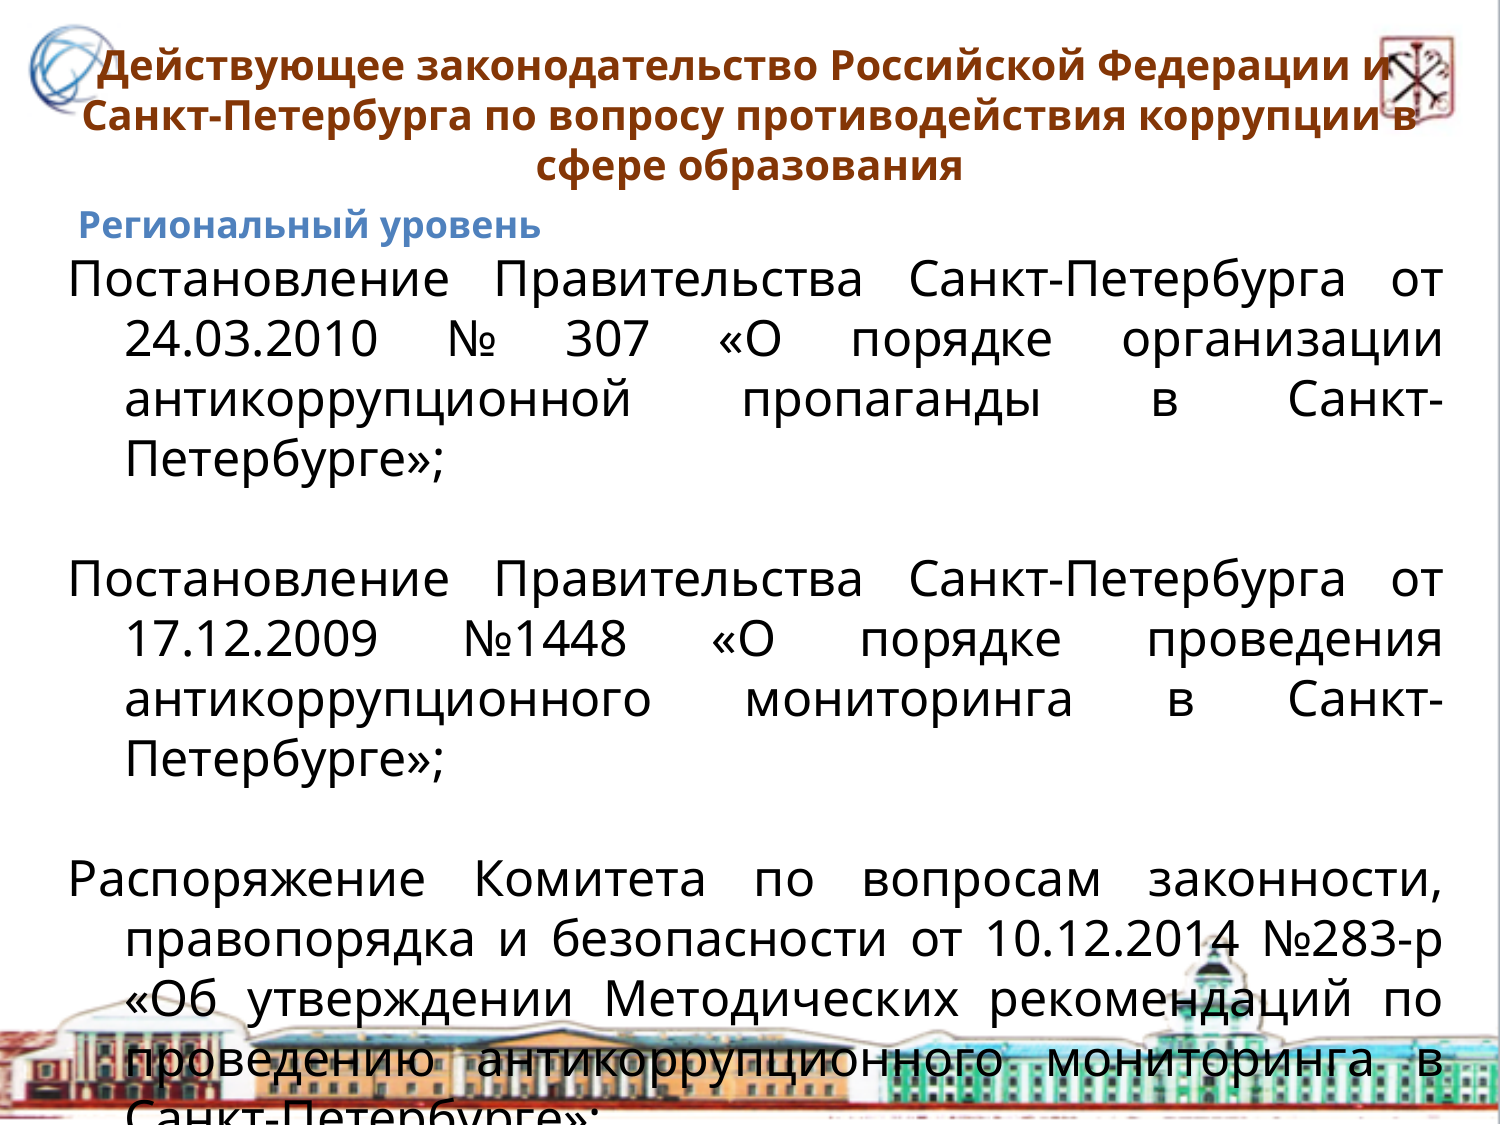

Действующее законодательство Российской Федерации и
Санкт-Петербурга по вопросу противодействия коррупции в сфере образования
 Региональный уровень
Постановление Правительства Санкт-Петербурга от 24.03.2010 № 307 «О порядке организации антикоррупционной пропаганды в Санкт-Петербурге»;
Постановление Правительства Санкт-Петербурга от 17.12.2009 №1448 «О порядке проведения антикоррупционного мониторинга в Санкт-Петербурге»;
Распоряжение Комитета по вопросам законности, правопорядка и безопасности от 10.12.2014 №283-р «Об утверждении Методических рекомендаций по проведению антикоррупционного мониторинга в Санкт-Петербурге»;